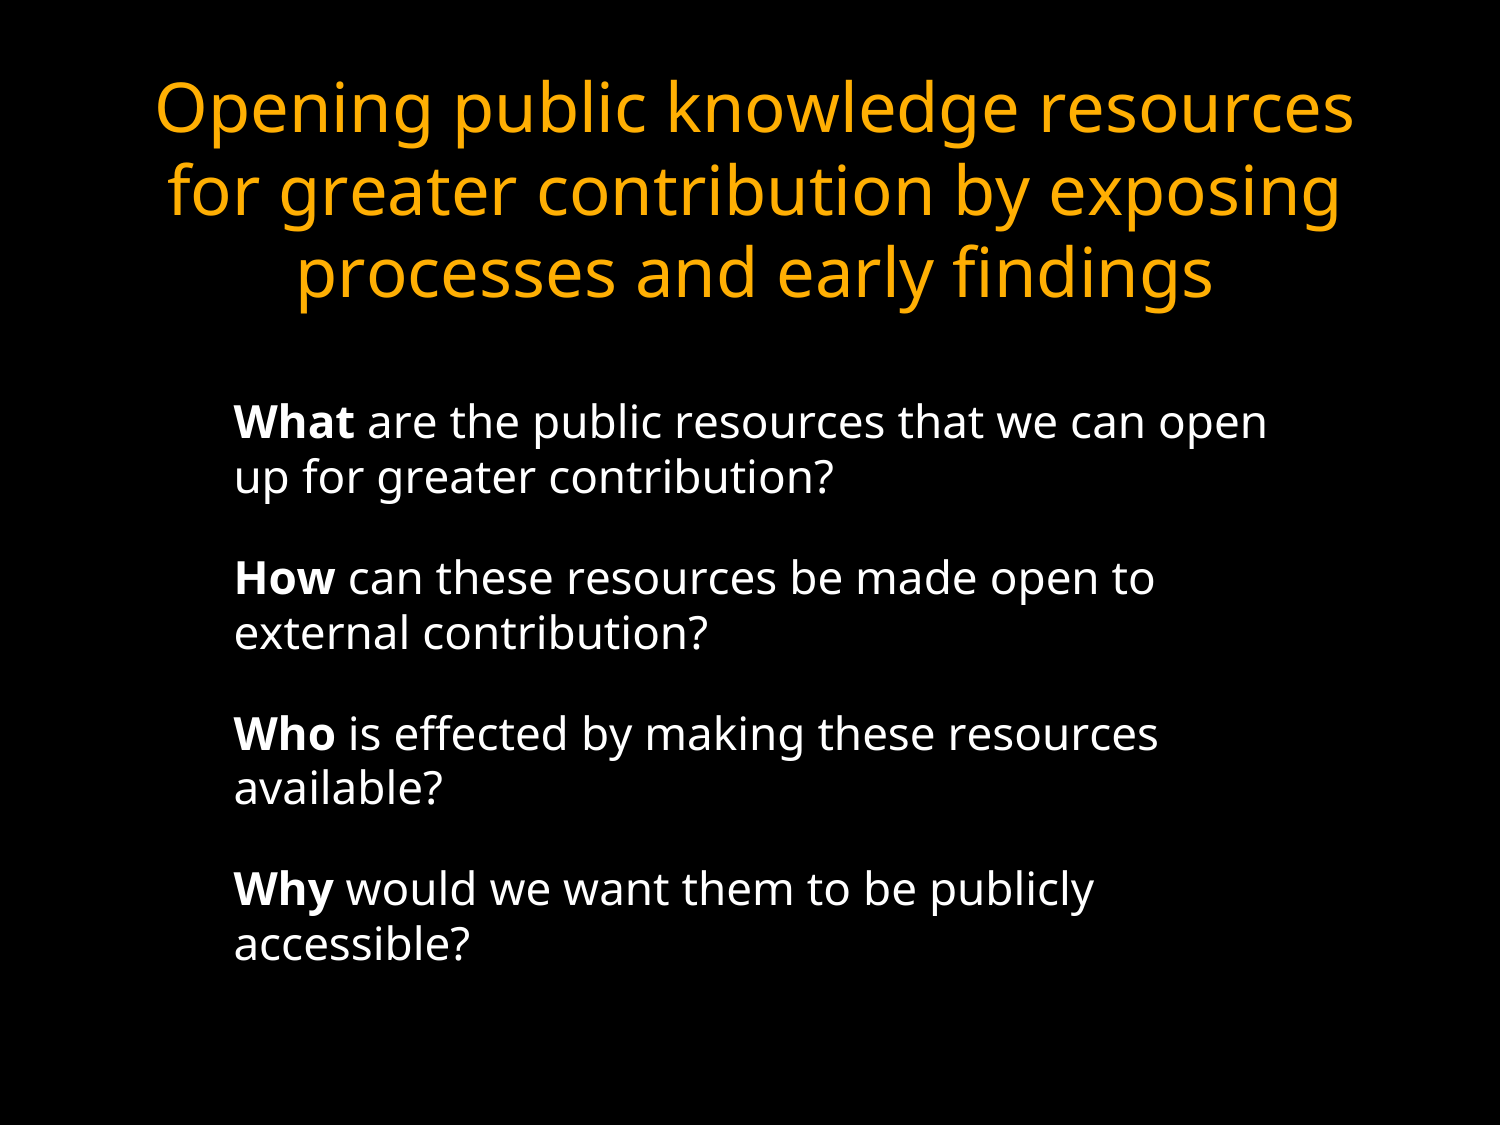

# Opening public knowledge resources for greater contribution by exposing processes and early findings
What are the public resources that we can open up for greater contribution?
How can these resources be made open to external contribution?
Who is effected by making these resources available?
Why would we want them to be publicly accessible?